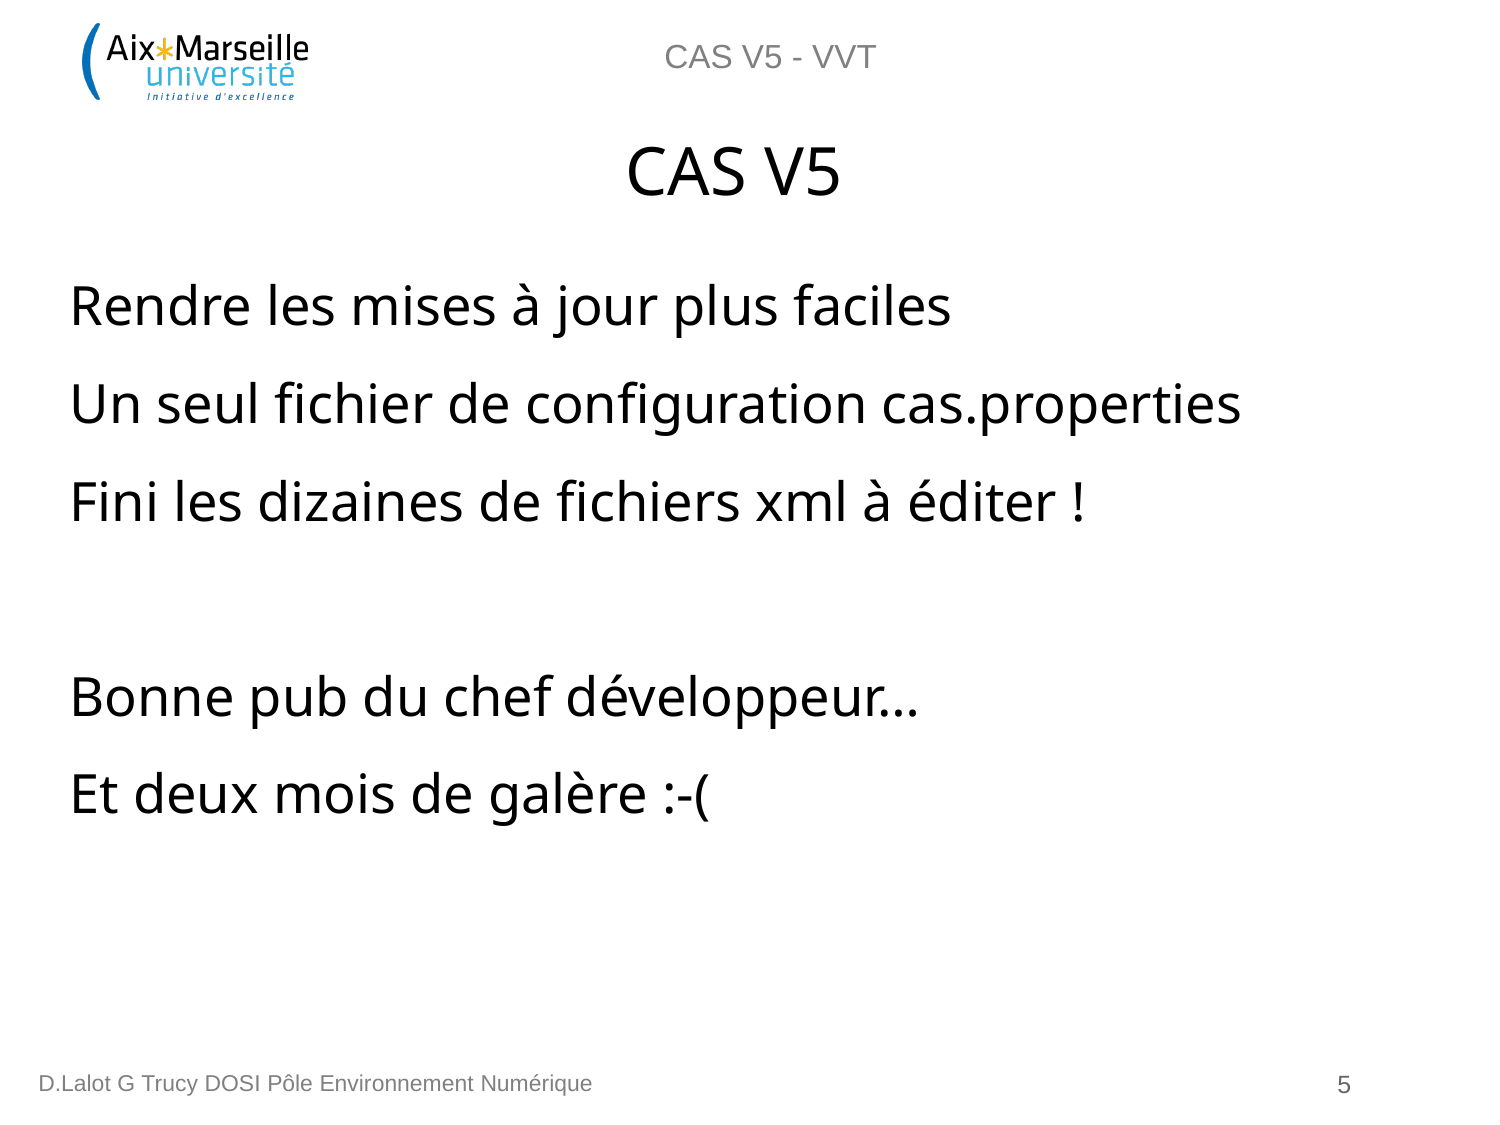

# CAS V5
Rendre les mises à jour plus faciles
Un seul fichier de configuration cas.properties
Fini les dizaines de fichiers xml à éditer !
Bonne pub du chef développeur…
Et deux mois de galère :-(